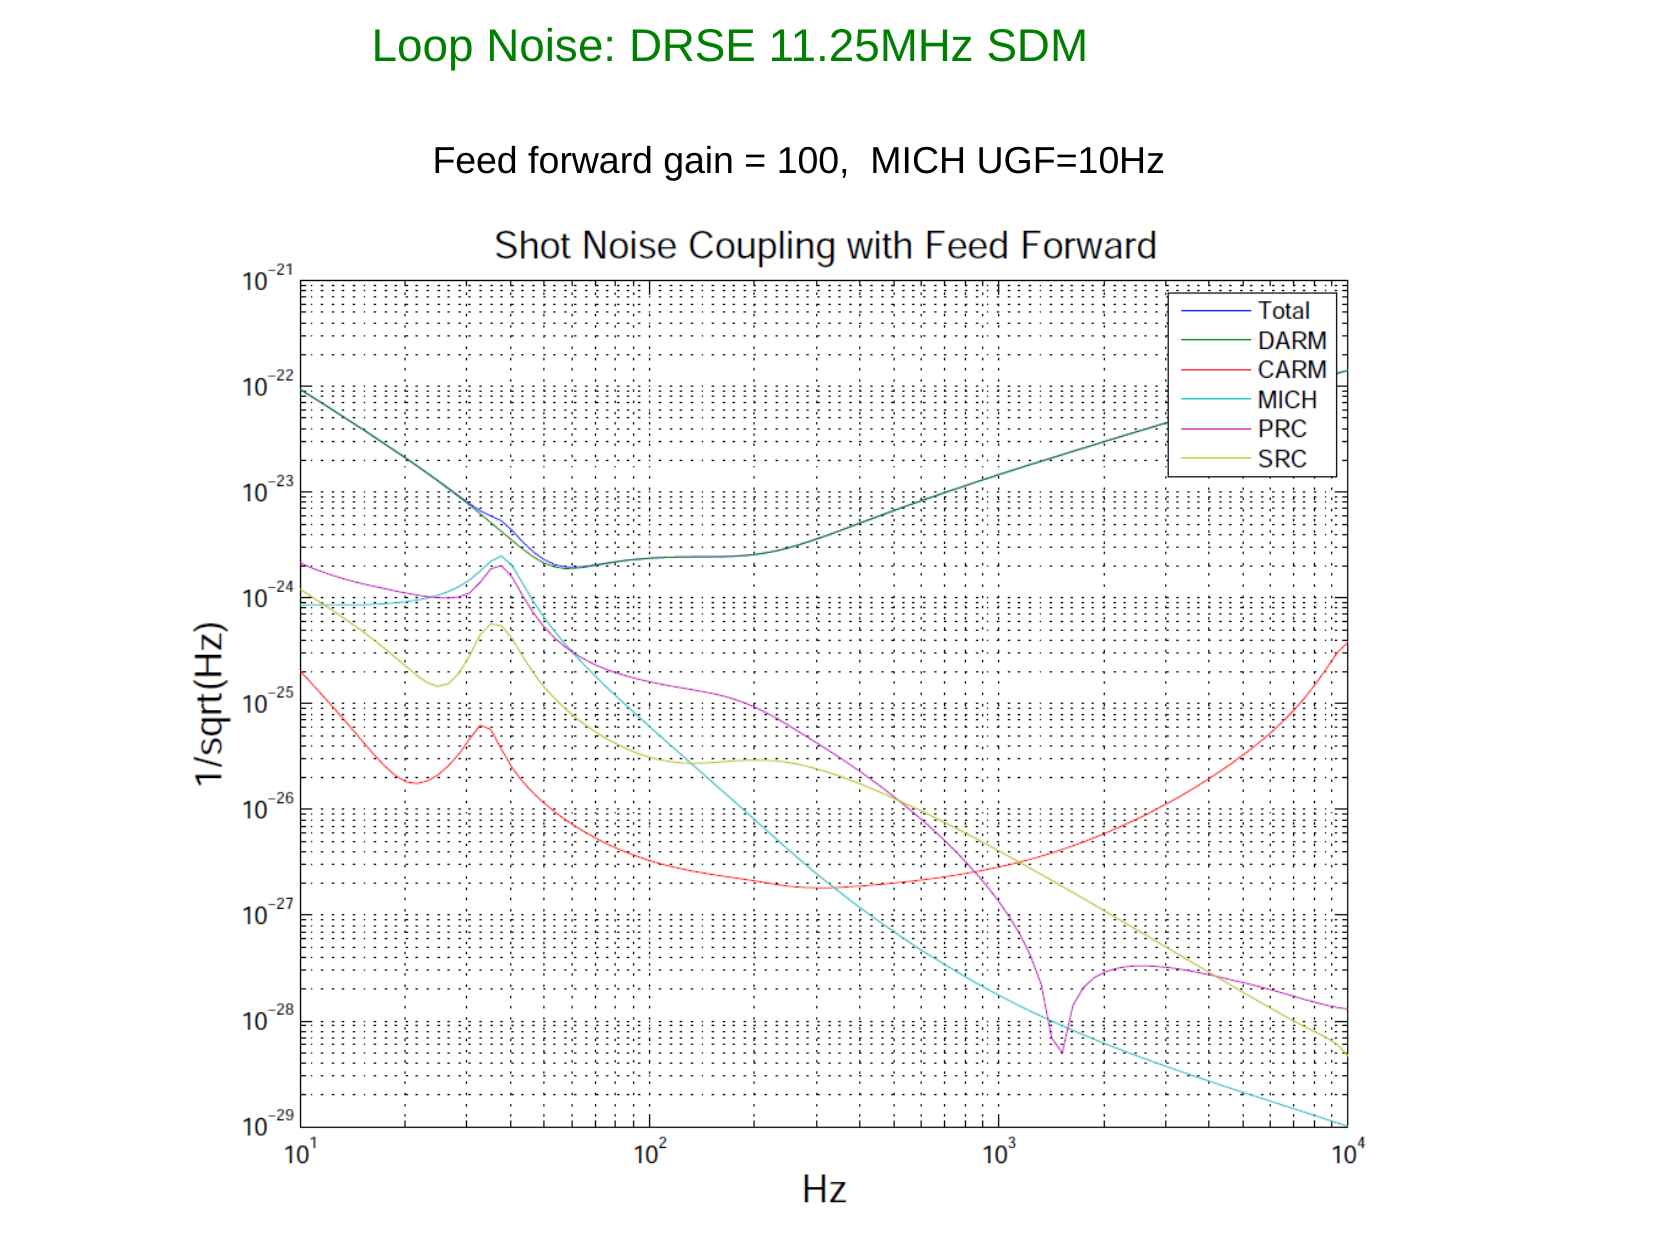

Loop Noise: DRSE 11.25MHz SDM
Feed forward gain = 100, MICH UGF=10Hz